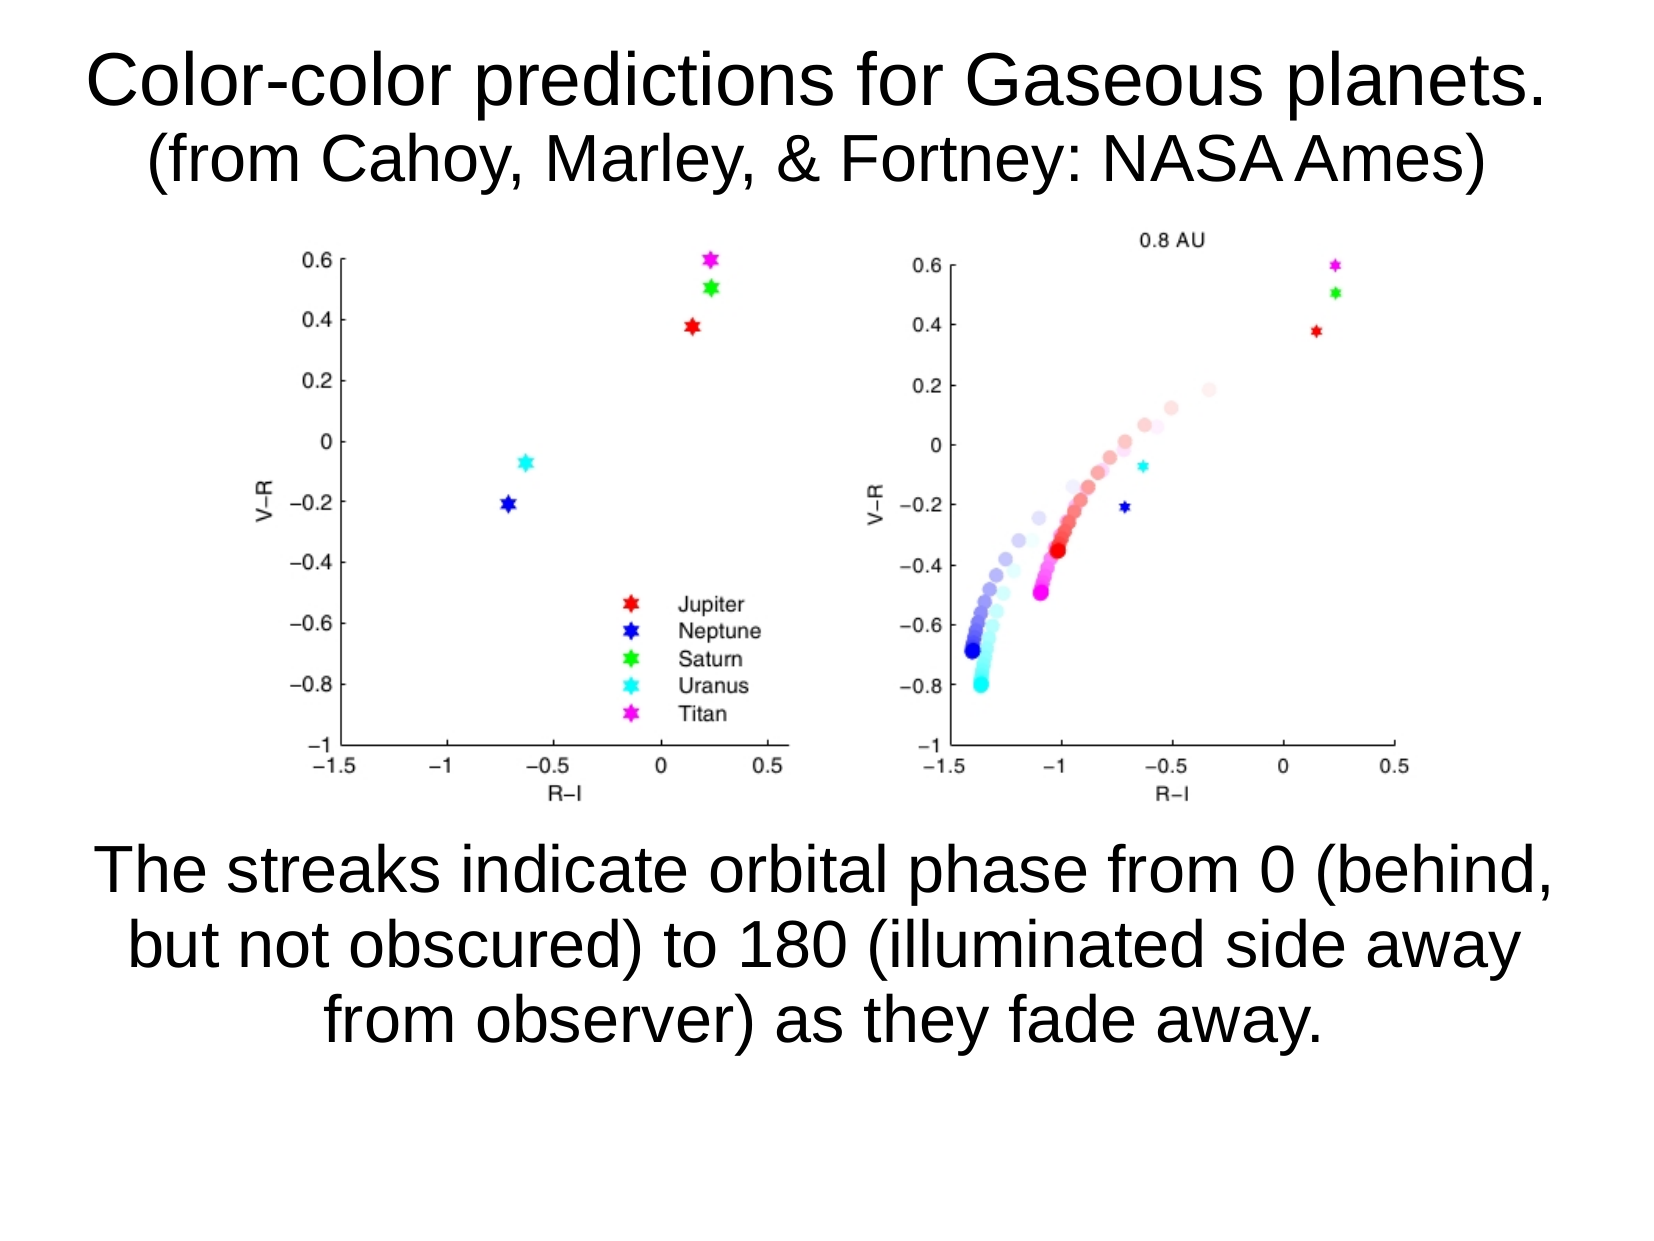

Color-color predictions for Gaseous planets.
(from Cahoy, Marley, & Fortney: NASA Ames)
The streaks indicate orbital phase from 0 (behind, but not obscured) to 180 (illuminated side away from observer) as they fade away.